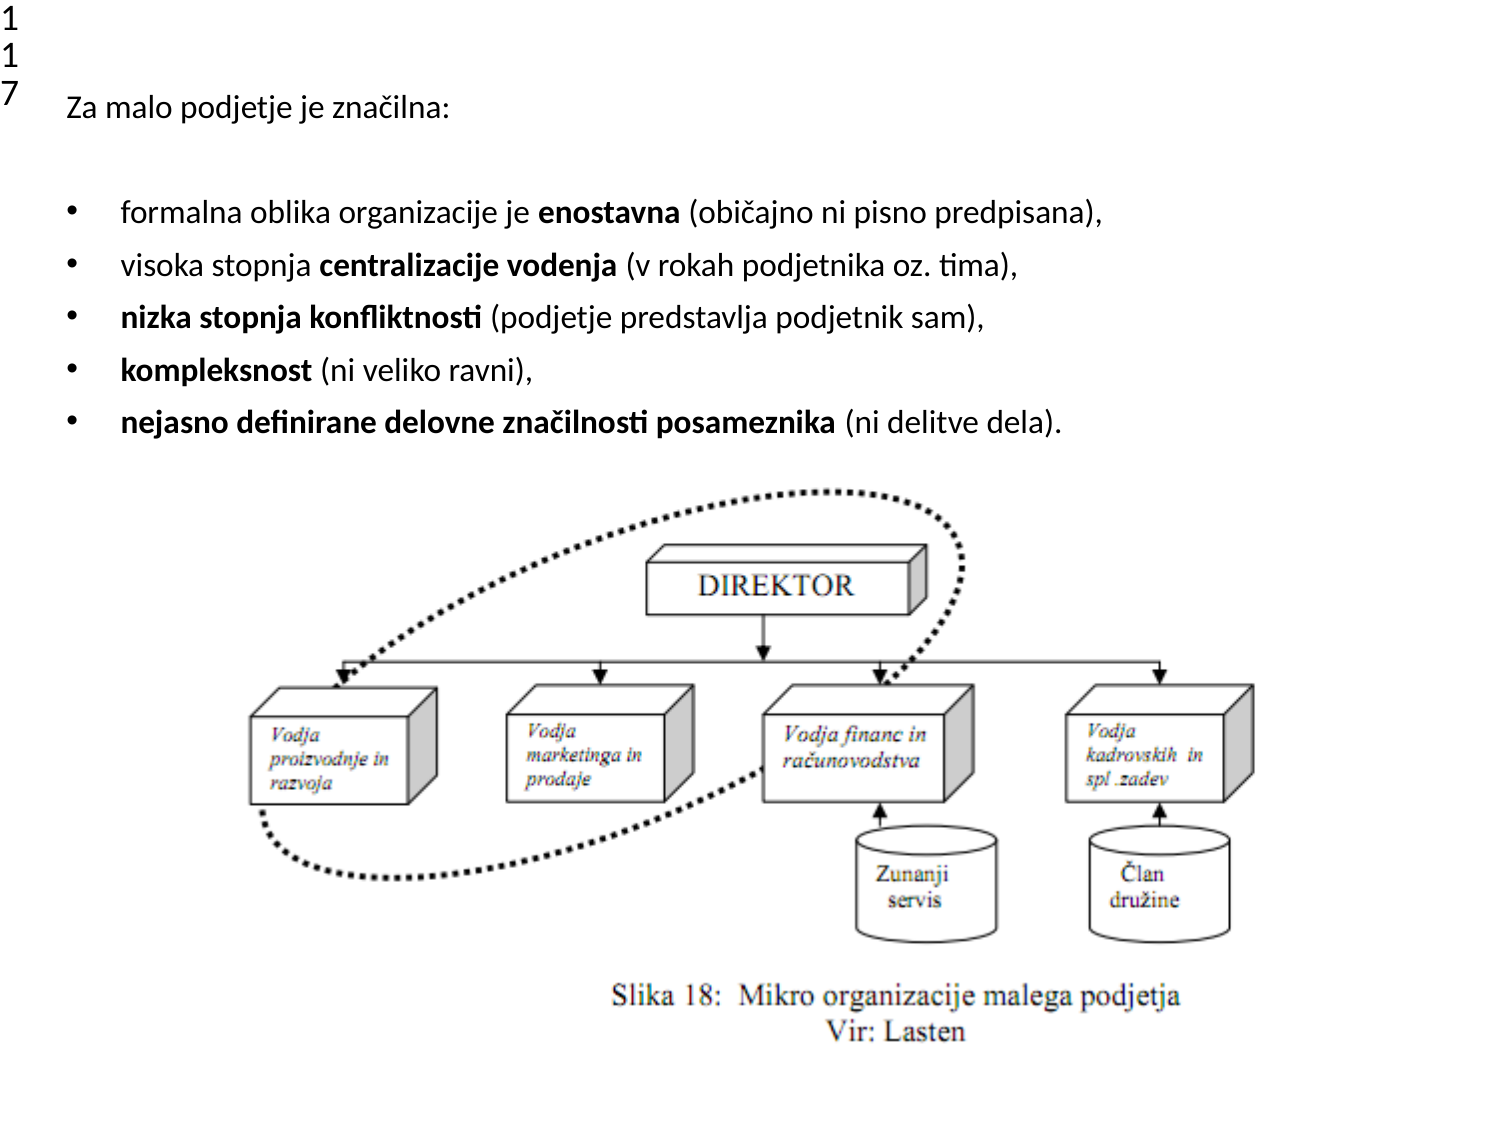

Za malo podjetje je značilna:
 formalna oblika organizacije je enostavna (običajno ni pisno predpisana),
 visoka stopnja centralizacije vodenja (v rokah podjetnika oz. tima),
 nizka stopnja konfliktnosti (podjetje predstavlja podjetnik sam),
 kompleksnost (ni veliko ravni),
 nejasno definirane delovne značilnosti posameznika (ni delitve dela).